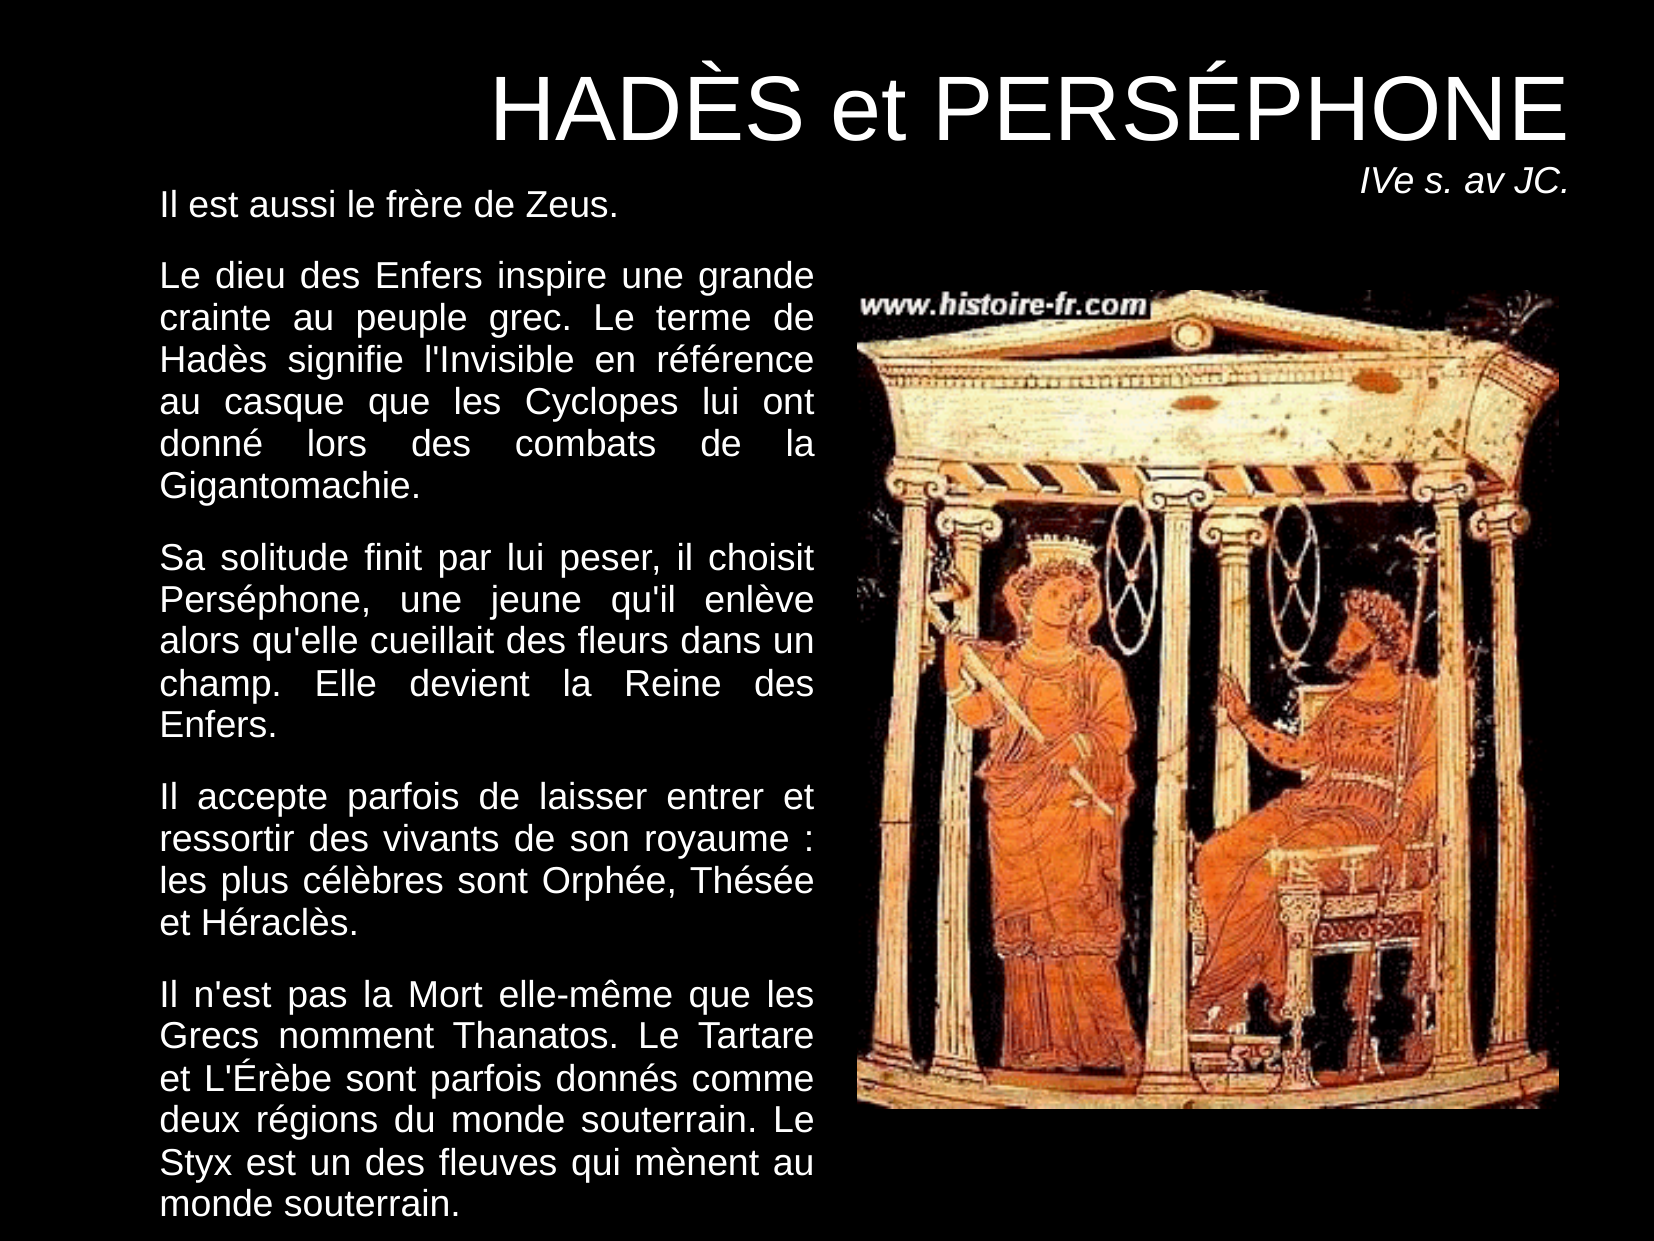

# HADÈS et PERSÉPHONE IVe s. av JC.
Il est aussi le frère de Zeus.
Le dieu des Enfers inspire une grande crainte au peuple grec. Le terme de Hadès signifie l'Invisible en référence au casque que les Cyclopes lui ont donné lors des combats de la Gigantomachie.
Sa solitude finit par lui peser, il choisit Perséphone, une jeune qu'il enlève alors qu'elle cueillait des fleurs dans un champ. Elle devient la Reine des Enfers.
Il accepte parfois de laisser entrer et ressortir des vivants de son royaume : les plus célèbres sont Orphée, Thésée et Héraclès.
Il n'est pas la Mort elle-même que les Grecs nomment Thanatos. Le Tartare et L'Érèbe sont parfois donnés comme deux régions du monde souterrain. Le Styx est un des fleuves qui mènent au monde souterrain.